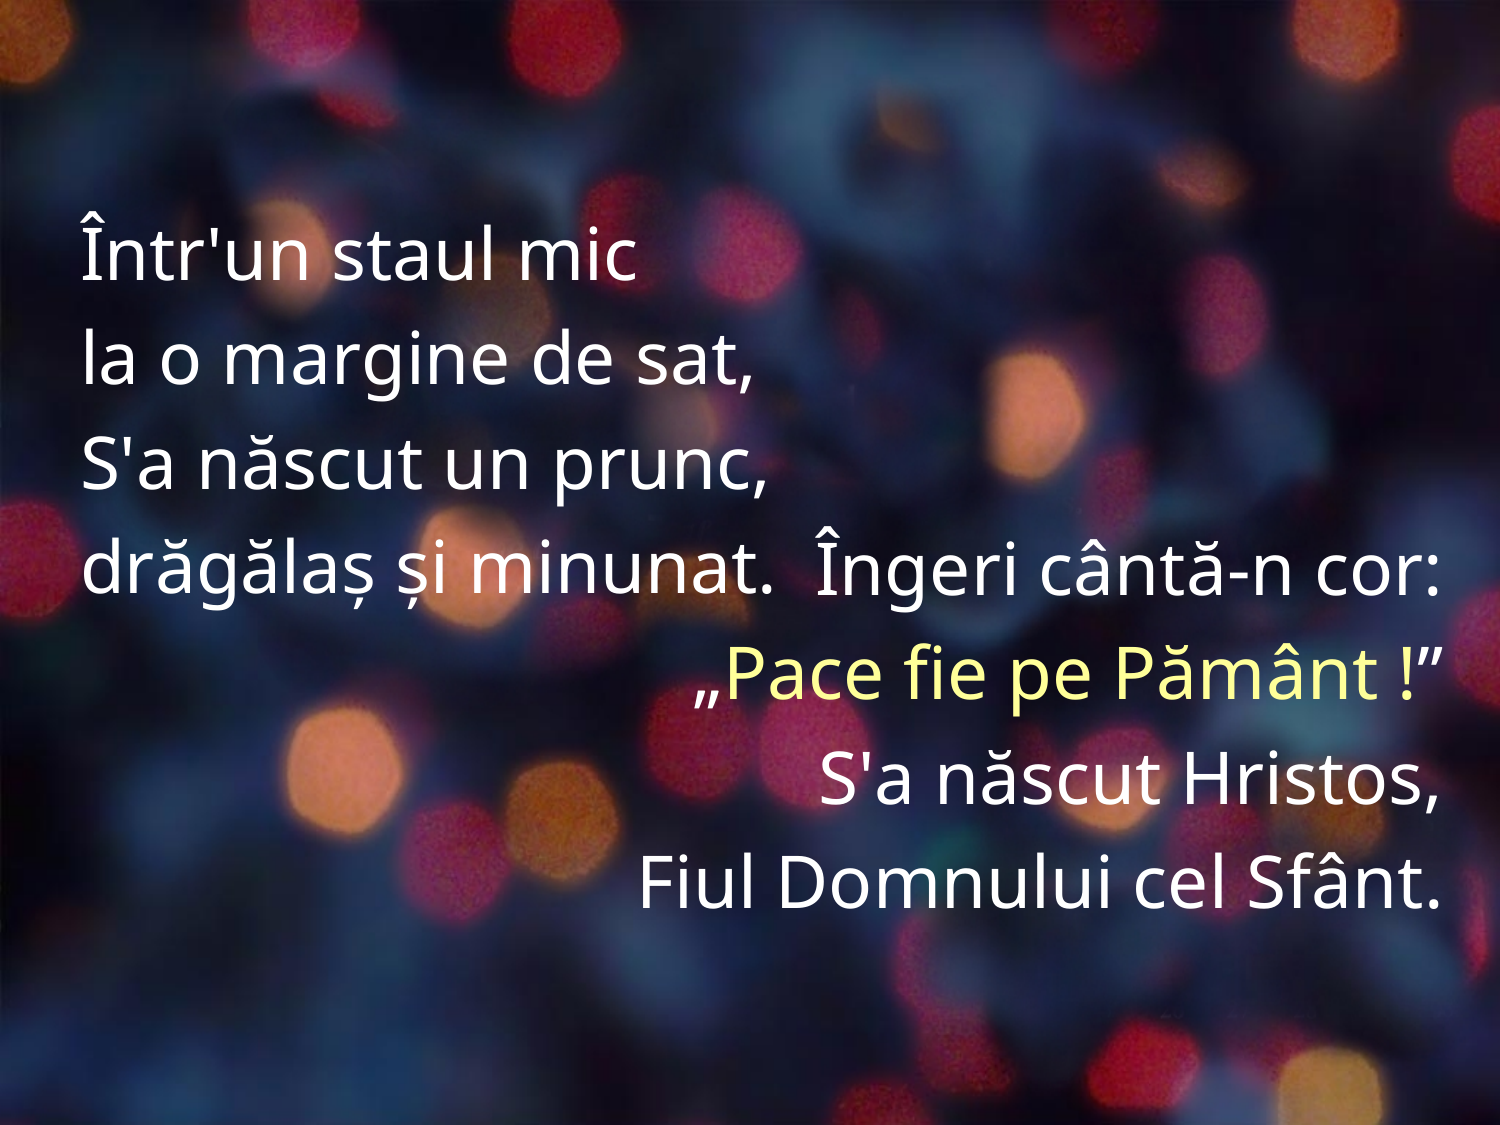

# Într'un staul mic
la o margine de sat,
S'a născut un prunc,
drăgălaş şi minunat.
Îngeri cântă-n cor:
„Pace fie pe Pământ !”
S'a născut Hristos,
Fiul Domnului cel Sfânt.